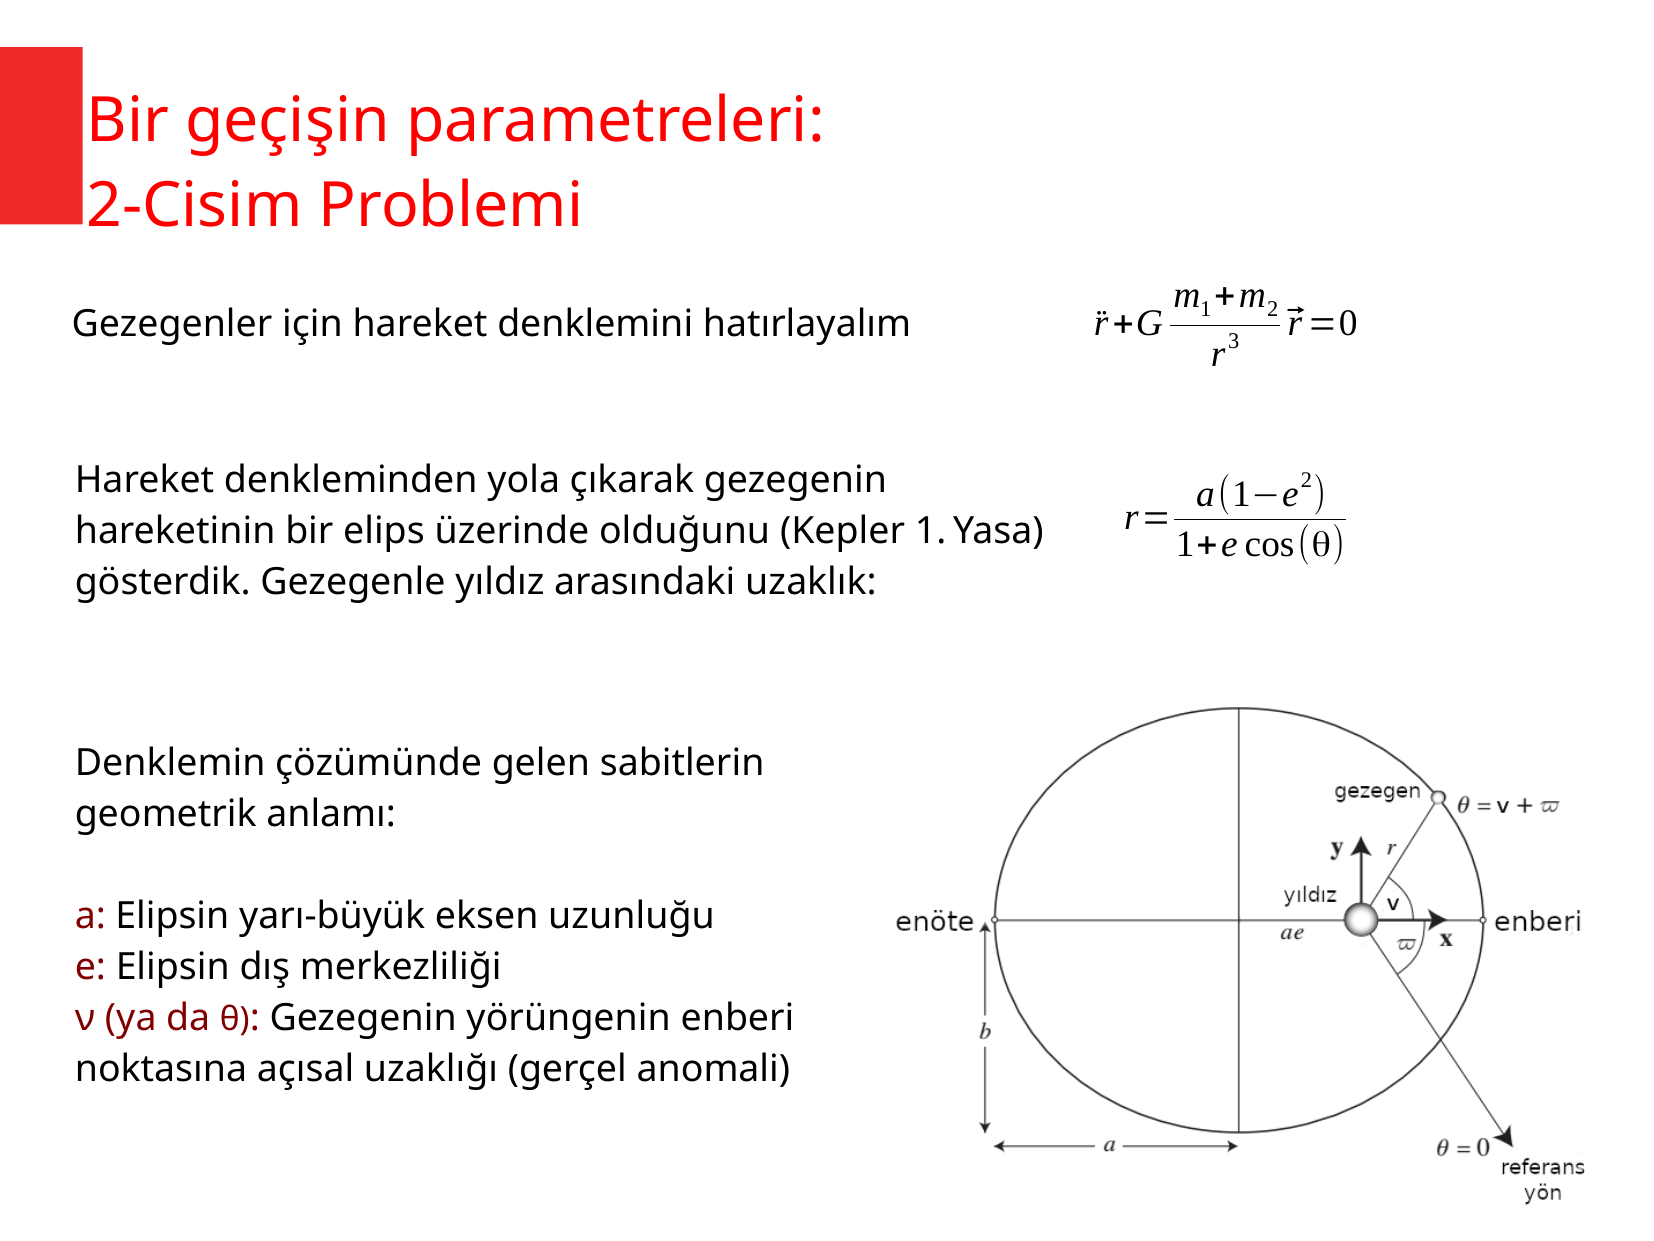

# Bir geçişin parametreleri: 2-Cisim Problemi
Gezegenler için hareket denklemini hatırlayalım
Hareket denkleminden yola çıkarak gezegenin hareketinin bir elips üzerinde olduğunu (Kepler 1. Yasa) gösterdik. Gezegenle yıldız arasındaki uzaklık:
Denklemin çözümünde gelen sabitlerin geometrik anlamı:
a: Elipsin yarı-büyük eksen uzunluğu
e: Elipsin dış merkezliliği
ν (ya da θ): Gezegenin yörüngenin enberi noktasına açısal uzaklığı (gerçel anomali)